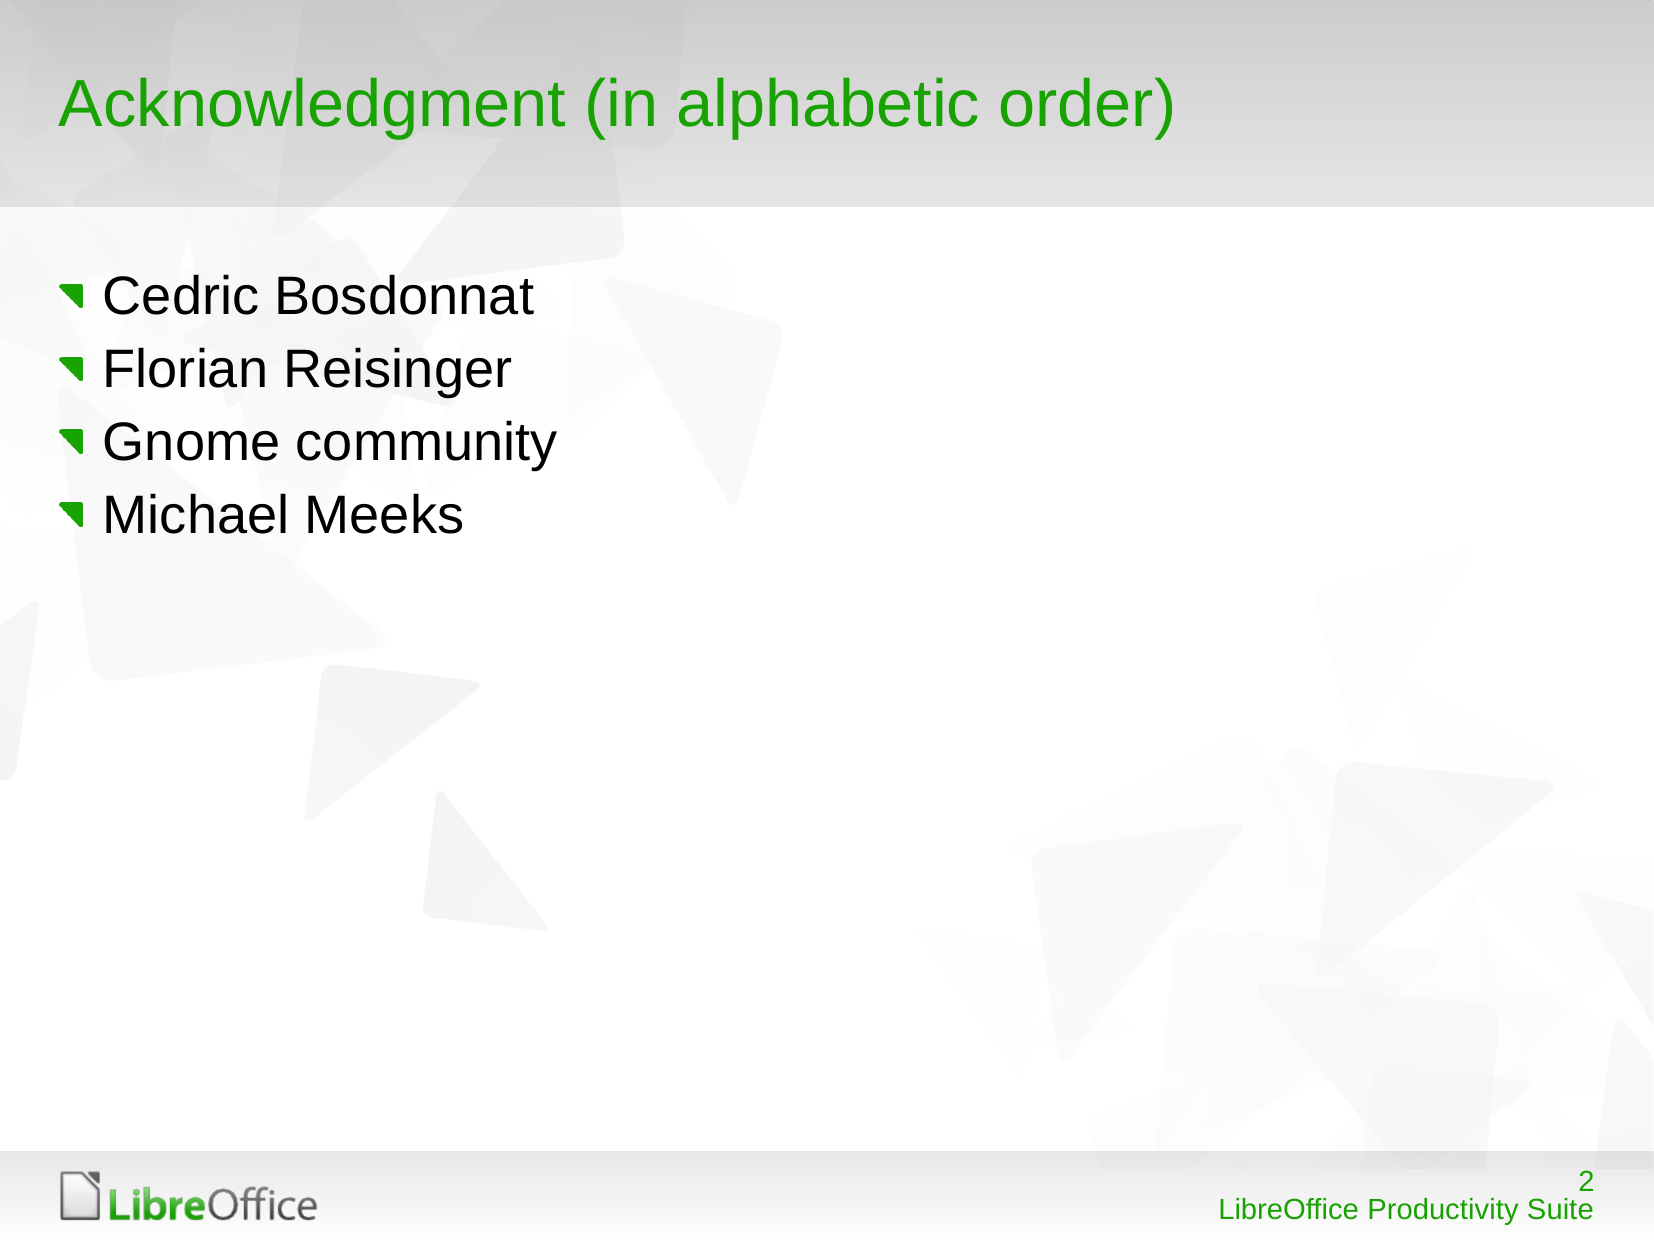

# Acknowledgment (in alphabetic order)
Cedric Bosdonnat
Florian Reisinger
Gnome community
Michael Meeks
2
LibreOffice Productivity Suite